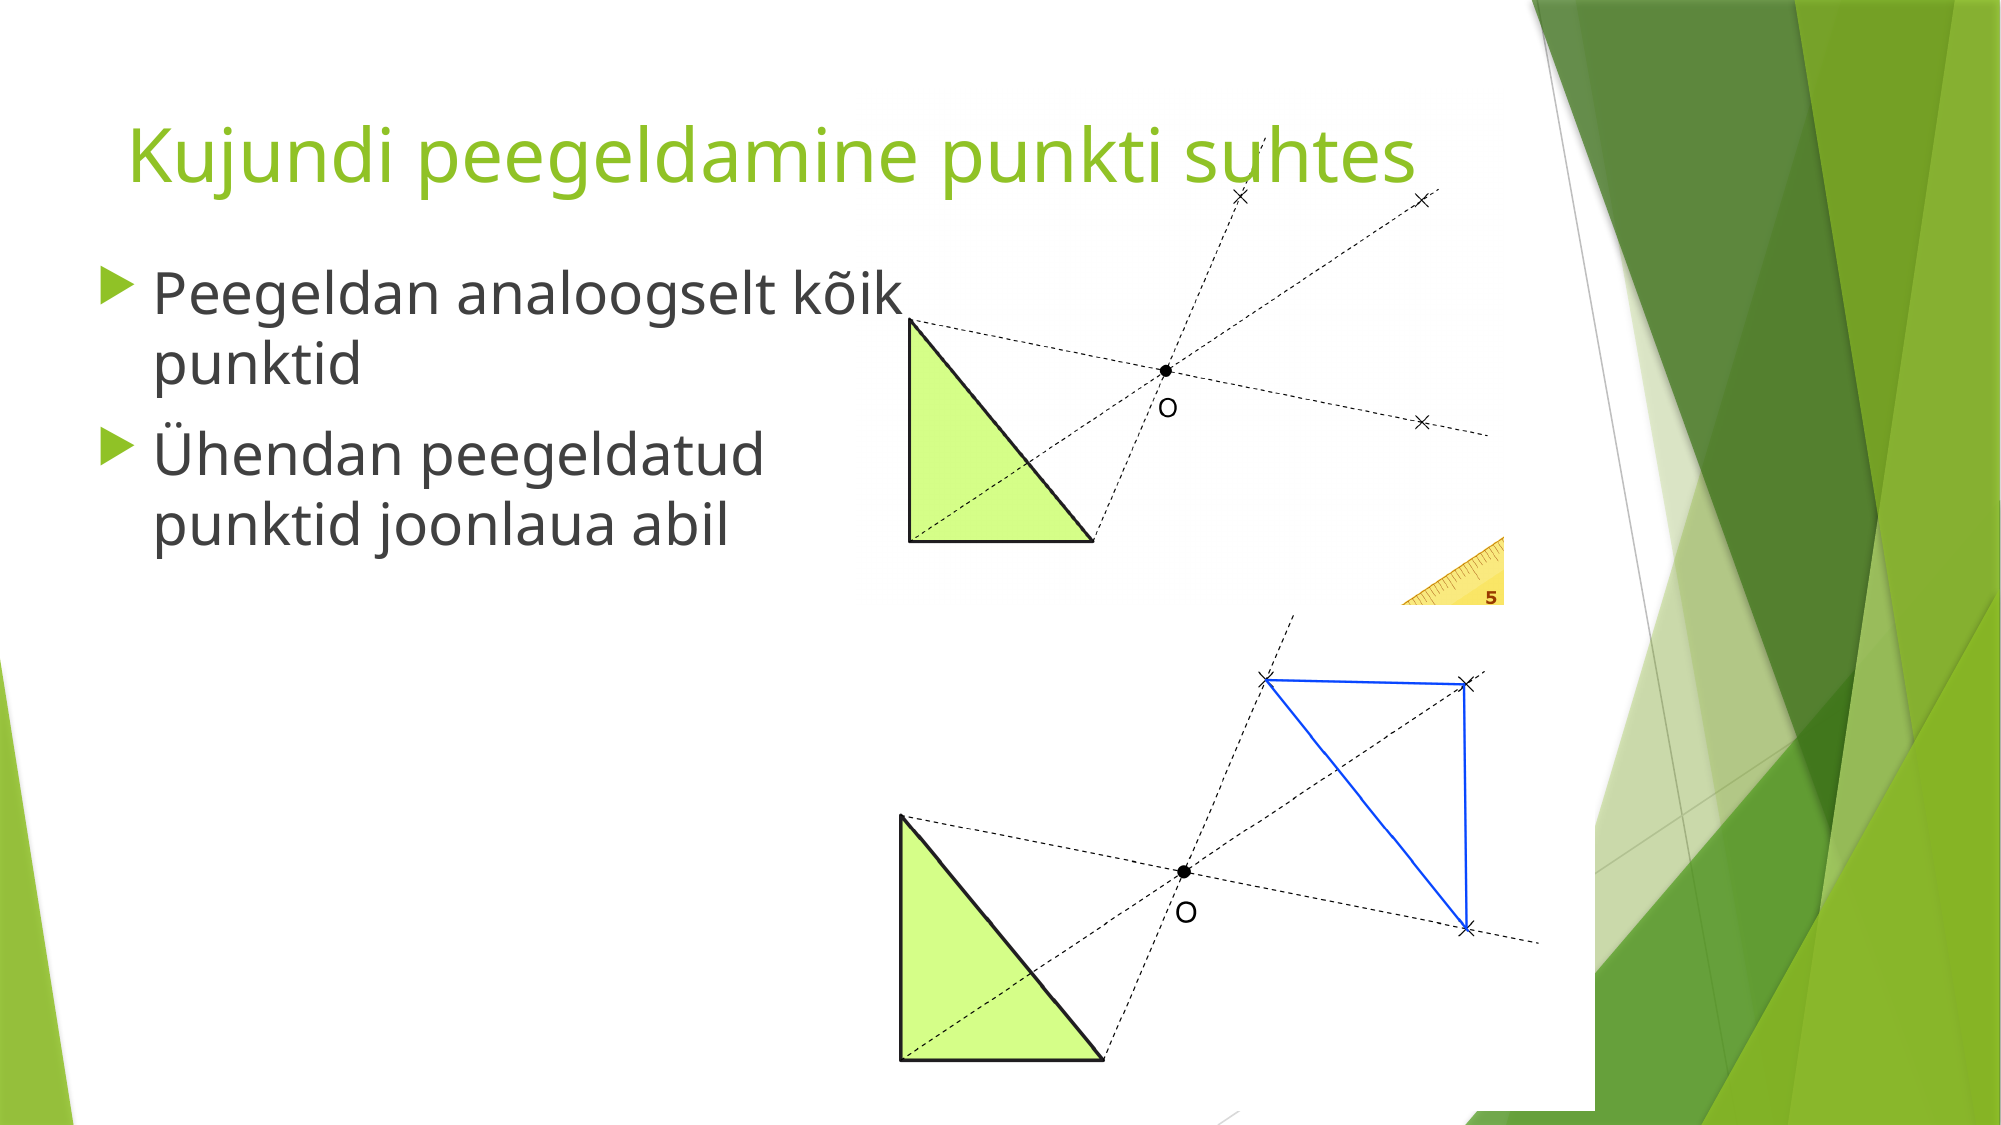

# Kujundi peegeldamine punkti suhtes
Peegeldan analoogselt kõik punktid
Ühendan peegeldatud punktid joonlaua abil